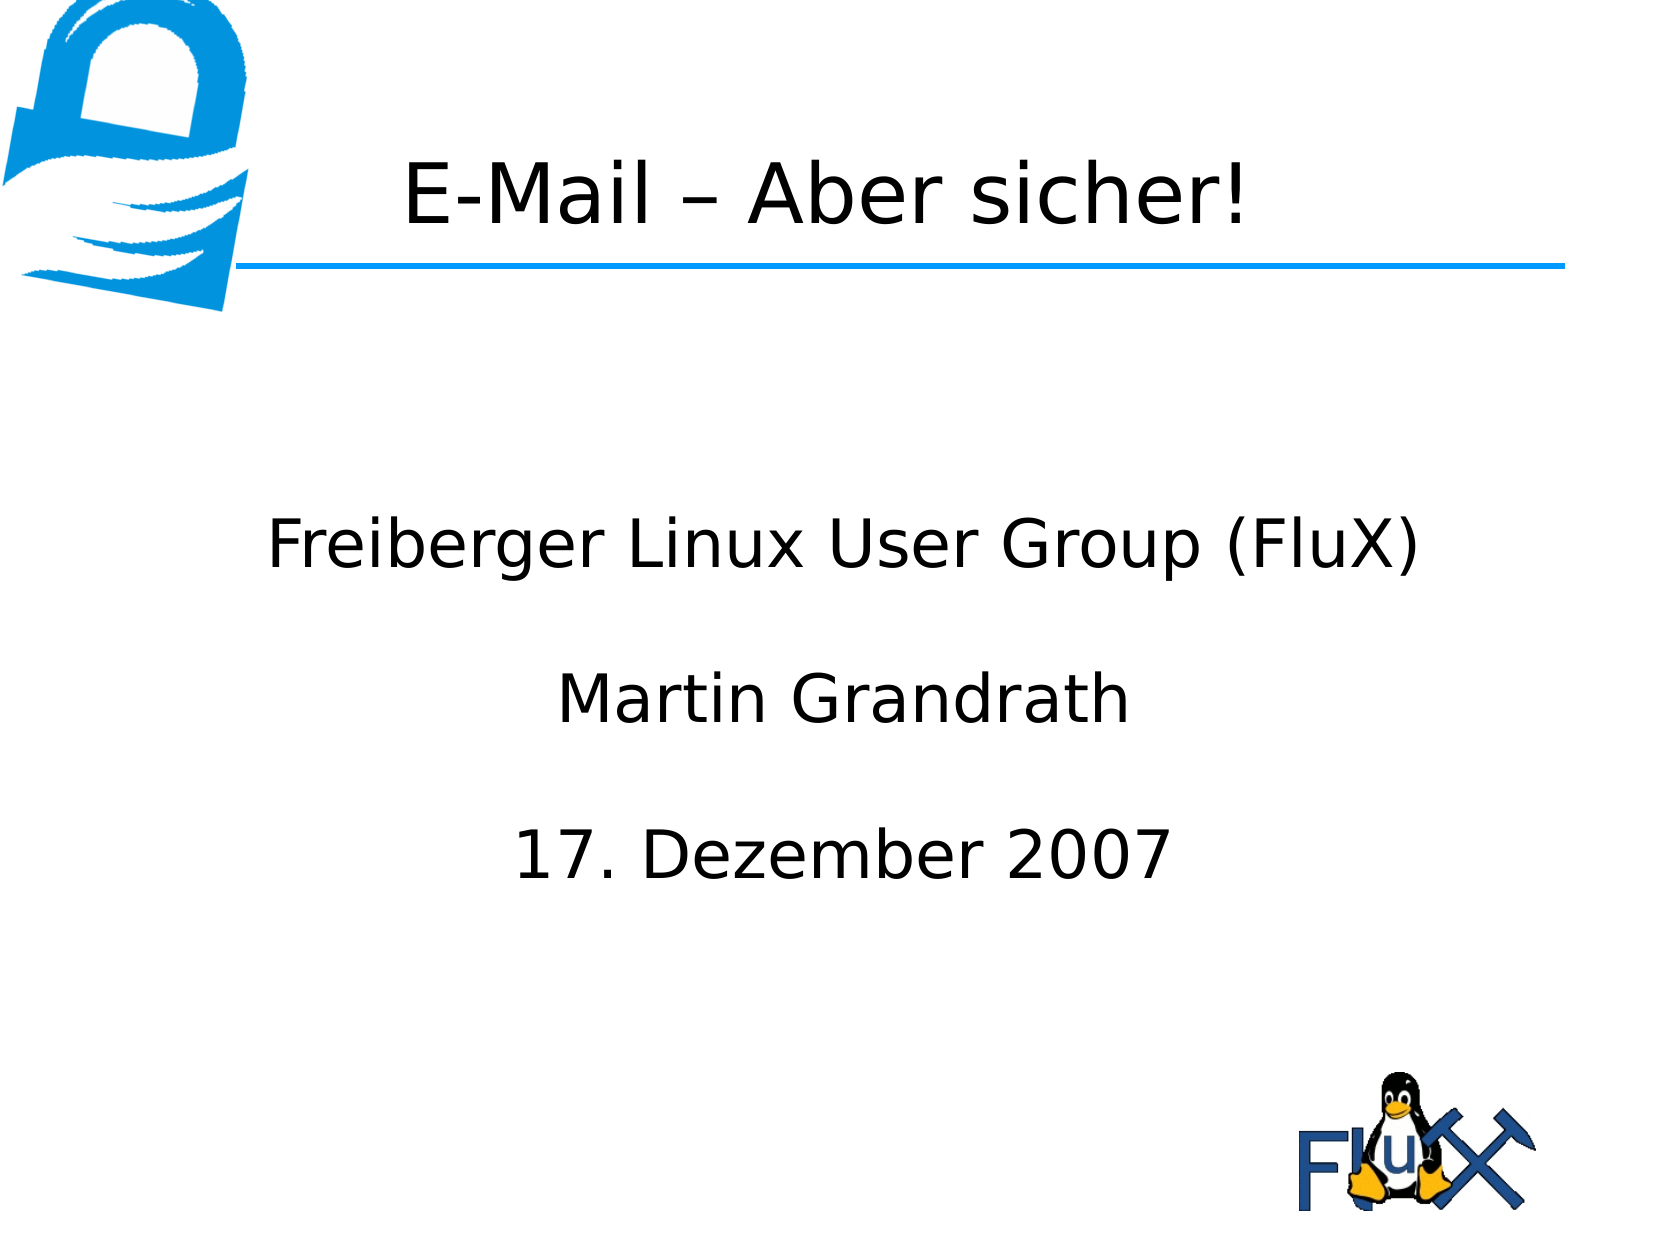

# E-Mail – Aber sicher!
Freiberger Linux User Group (FluX)
Martin Grandrath
17. Dezember 2007